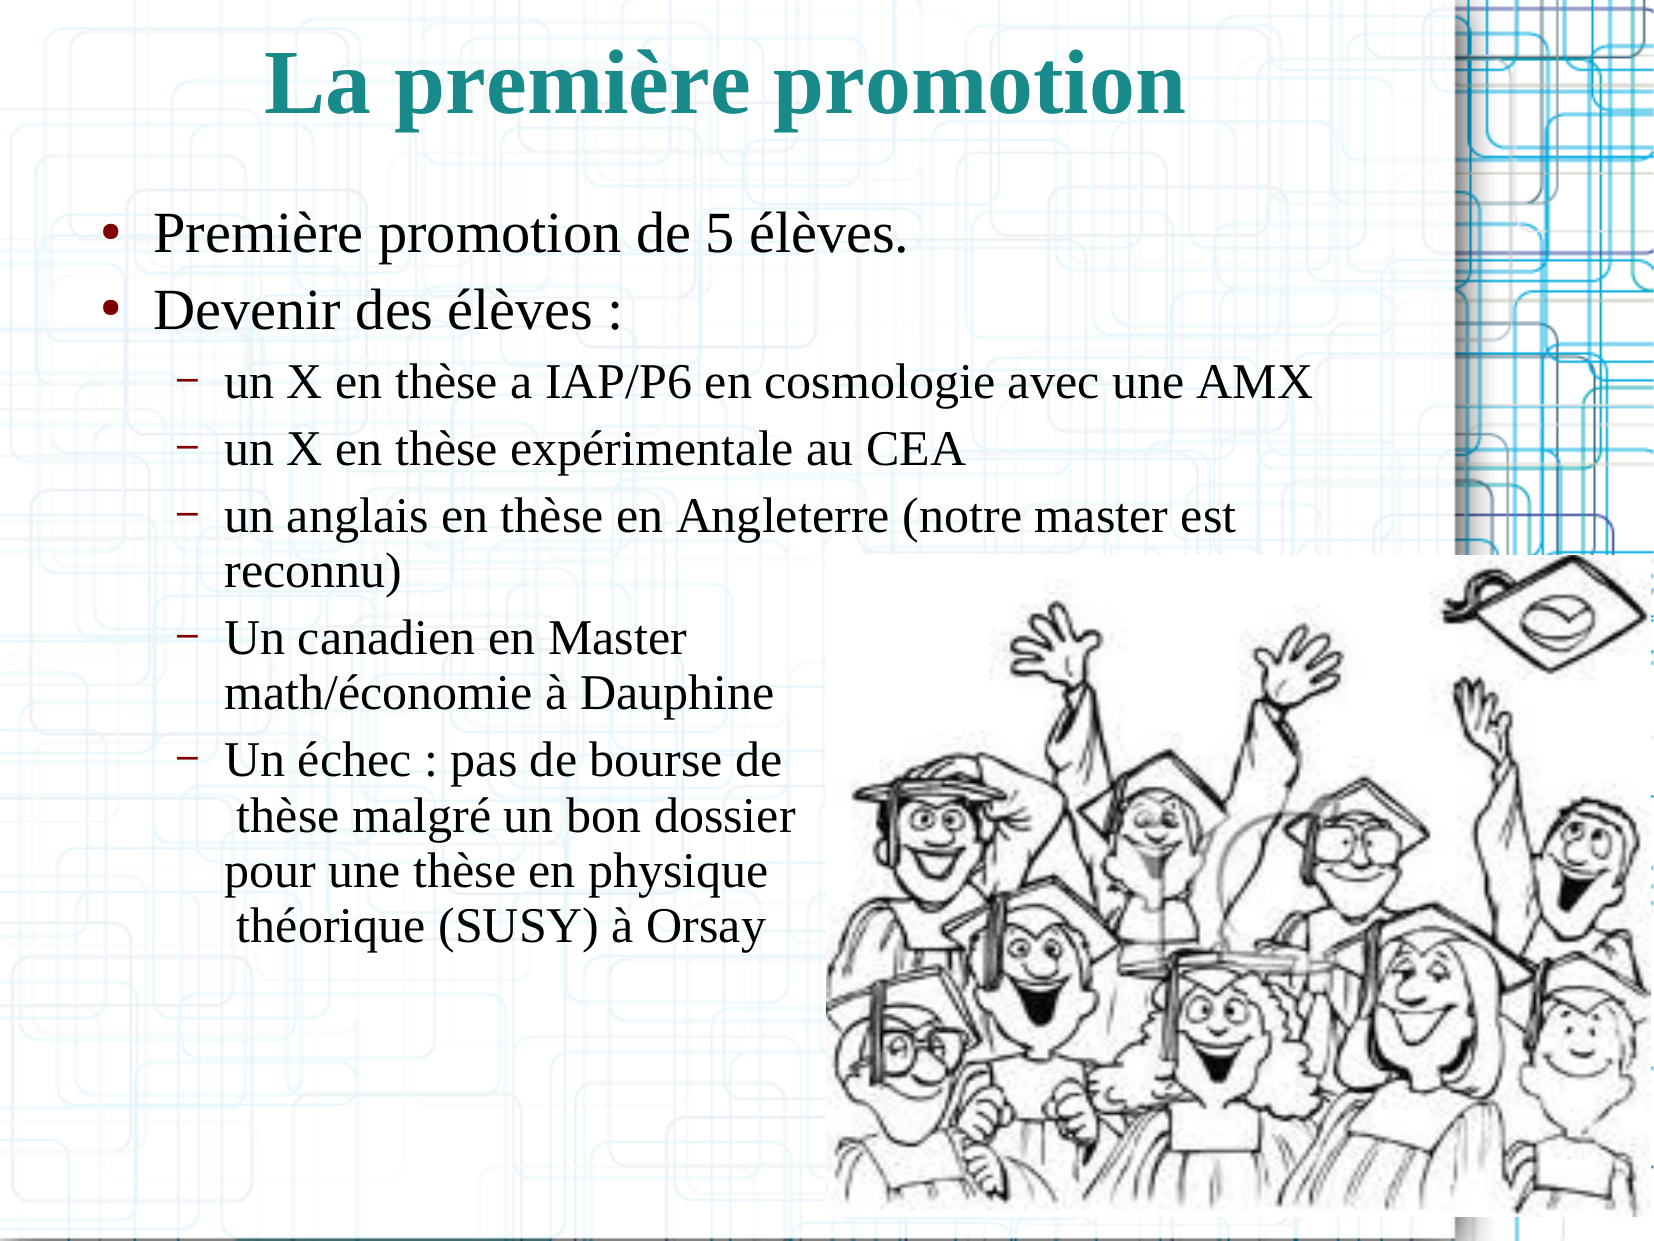

# La première promotion
Première promotion de 5 élèves.
Devenir des élèves :
un X en thèse a IAP/P6 en cosmologie avec une AMX
un X en thèse expérimentale au CEA
un anglais en thèse en Angleterre (notre master est reconnu)
Un canadien en Master
math/économie à Dauphine
Un échec : pas de bourse de
 thèse malgré un bon dossier
pour une thèse en physique
 théorique (SUSY) à Orsay